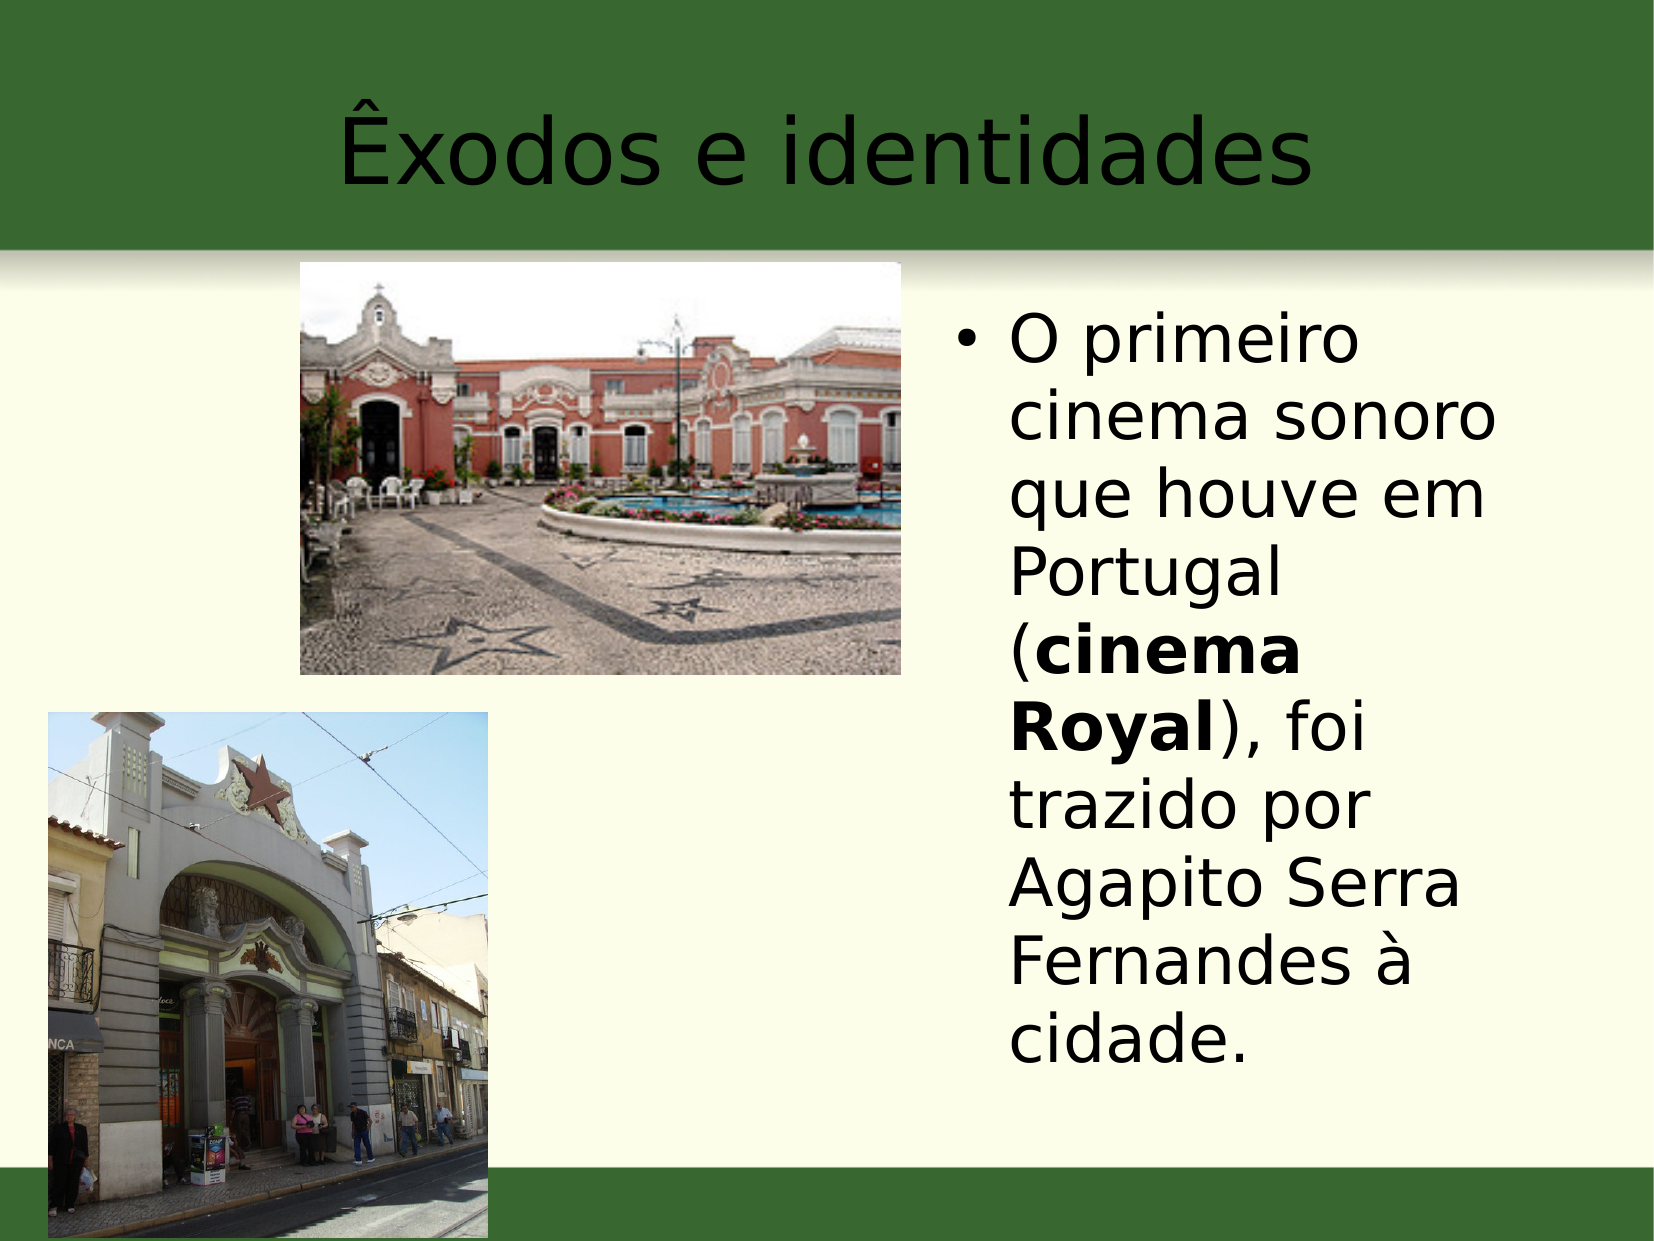

# Êxodos e identidades
O primeiro cinema sonoro que houve em Portugal (cinema Royal), foi trazido por Agapito Serra Fernandes à cidade.